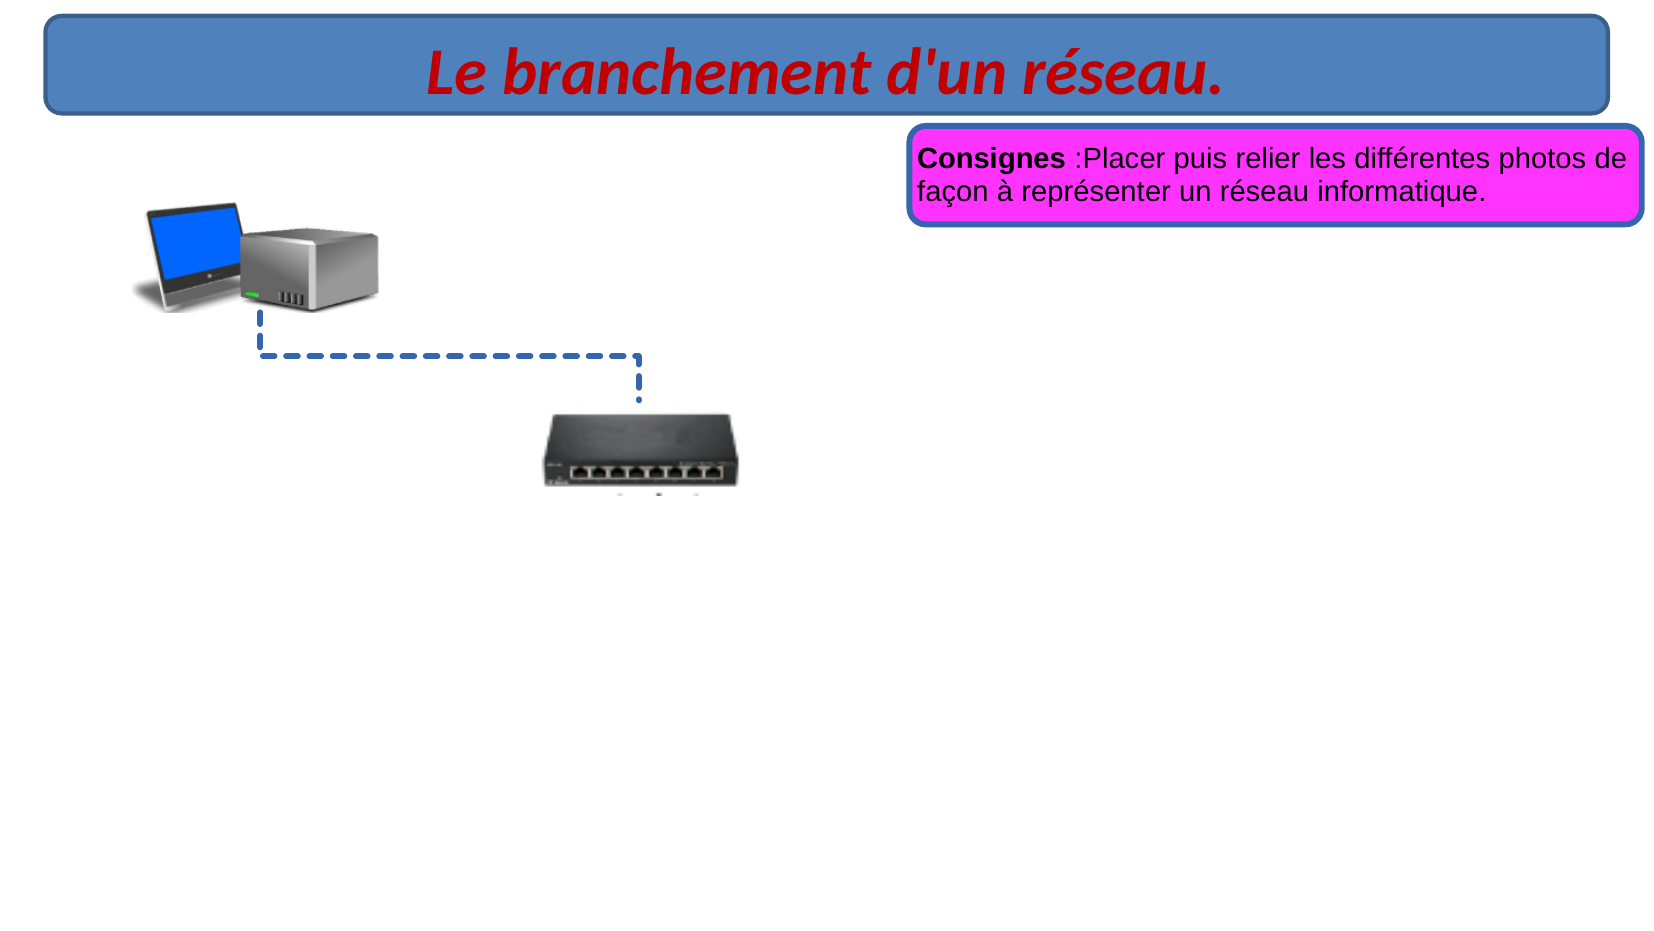

Le branchement d'un réseau.
Consignes :Placer puis relier les différentes photos de façon à représenter un réseau informatique.